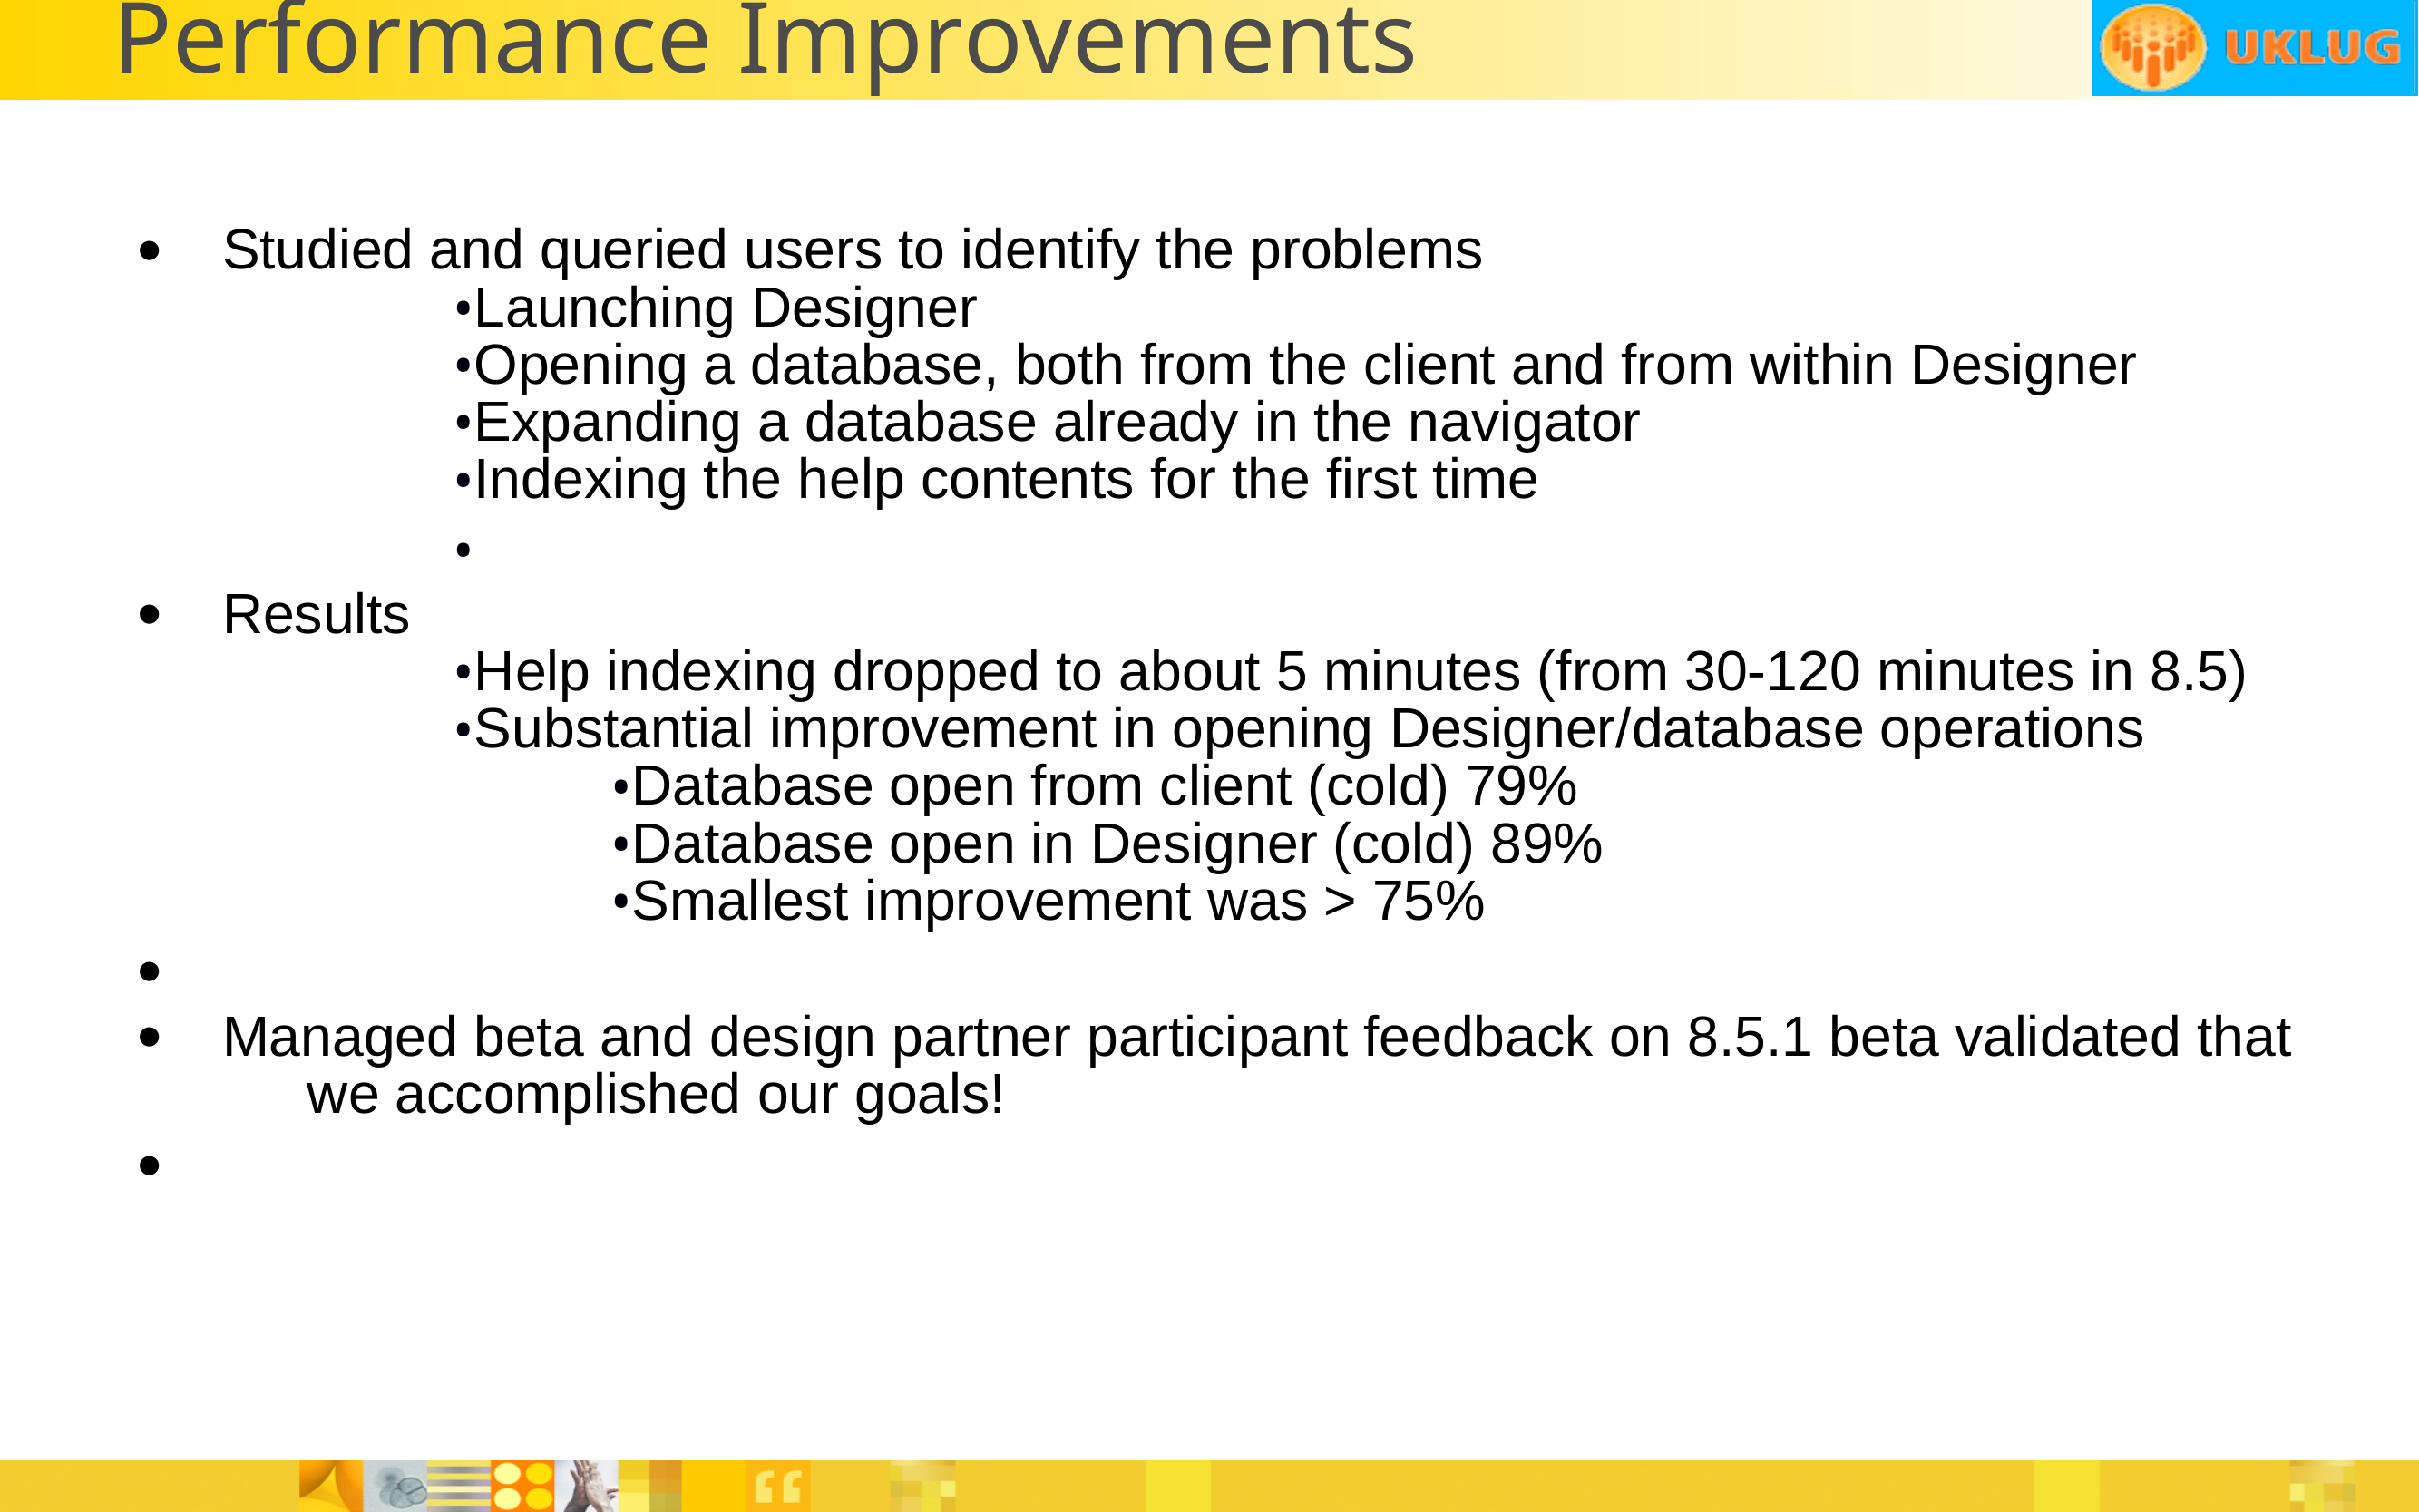

# Performance Improvements
Studied and queried users to identify the problems
Launching Designer
Opening a database, both from the client and from within Designer
Expanding a database already in the navigator
Indexing the help contents for the first time
Results
Help indexing dropped to about 5 minutes (from 30-120 minutes in 8.5)
Substantial improvement in opening Designer/database operations
Database open from client (cold) 79%
Database open in Designer (cold) 89%
Smallest improvement was > 75%
Managed beta and design partner participant feedback on 8.5.1 beta validated that we accomplished our goals!